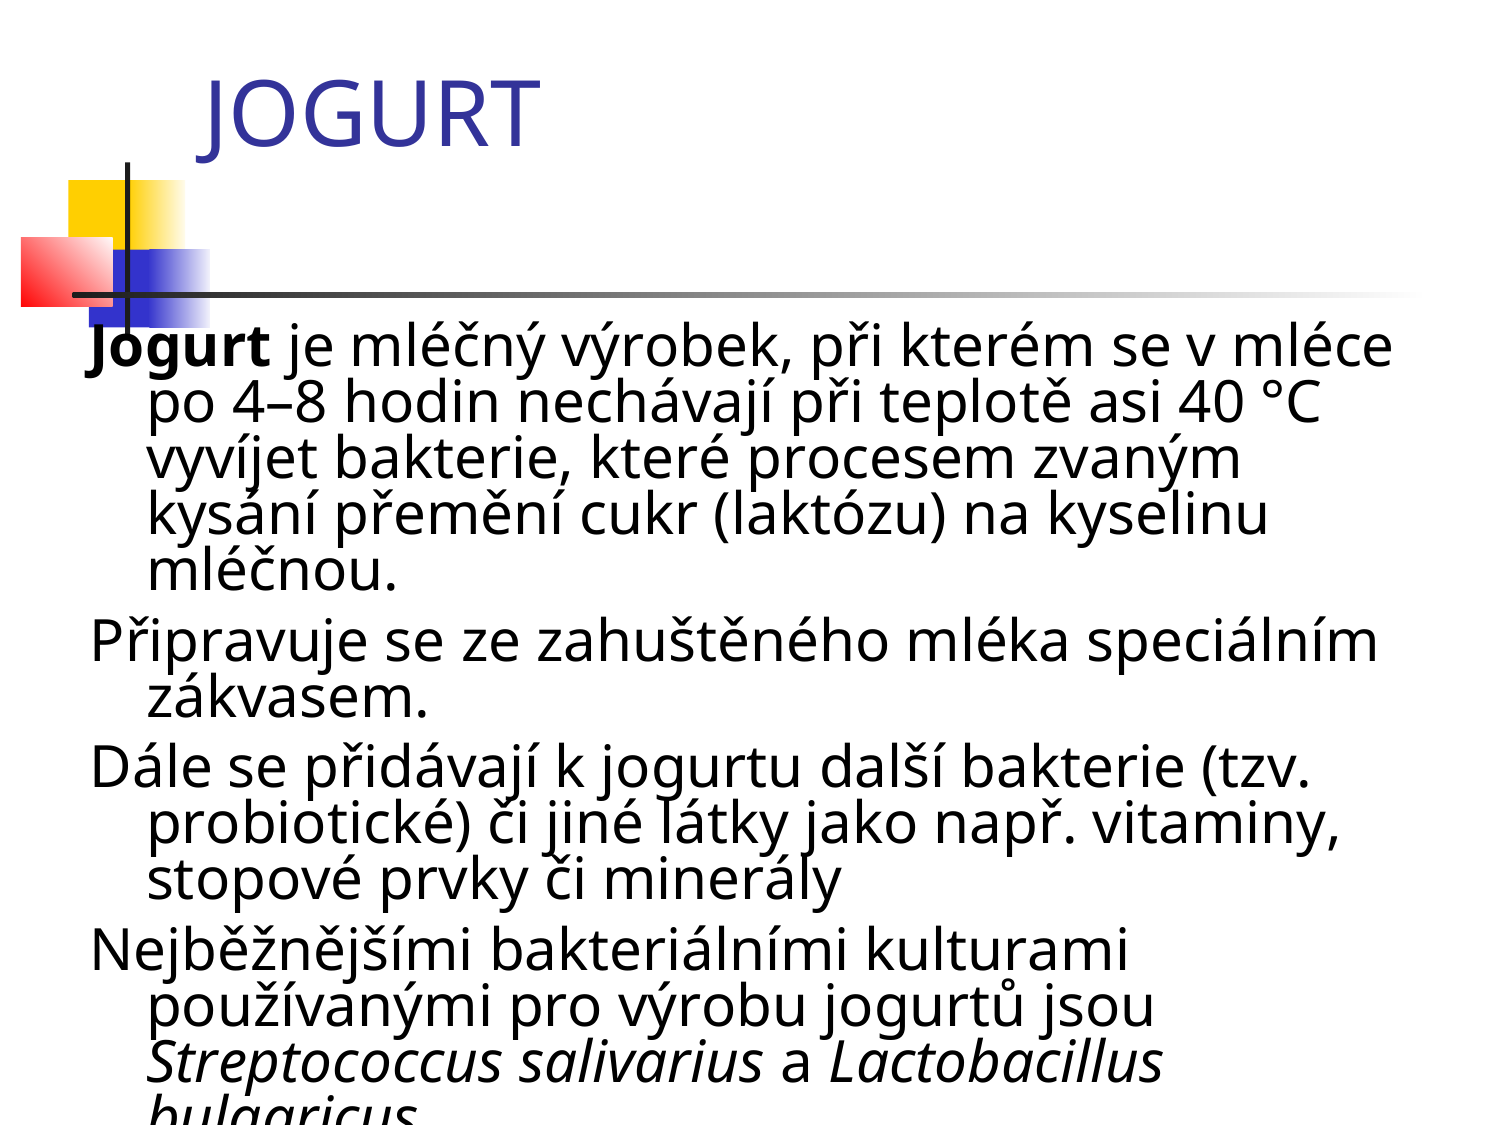

# JOGURT
Jogurt je mléčný výrobek, při kterém se v mléce po 4–8 hodin nechávají při teplotě asi 40 °C vyvíjet bakterie, které procesem zvaným kysání přemění cukr (laktózu) na kyselinu mléčnou.
Připravuje se ze zahuštěného mléka speciálním zákvasem.
Dále se přidávají k jogurtu další bakterie (tzv. probiotické) či jiné látky jako např. vitaminy, stopové prvky či minerály
Nejběžnějšími bakteriálními kulturami používanými pro výrobu jogurtů jsou Streptococcus salivarius a Lactobacillus bulgaricus.